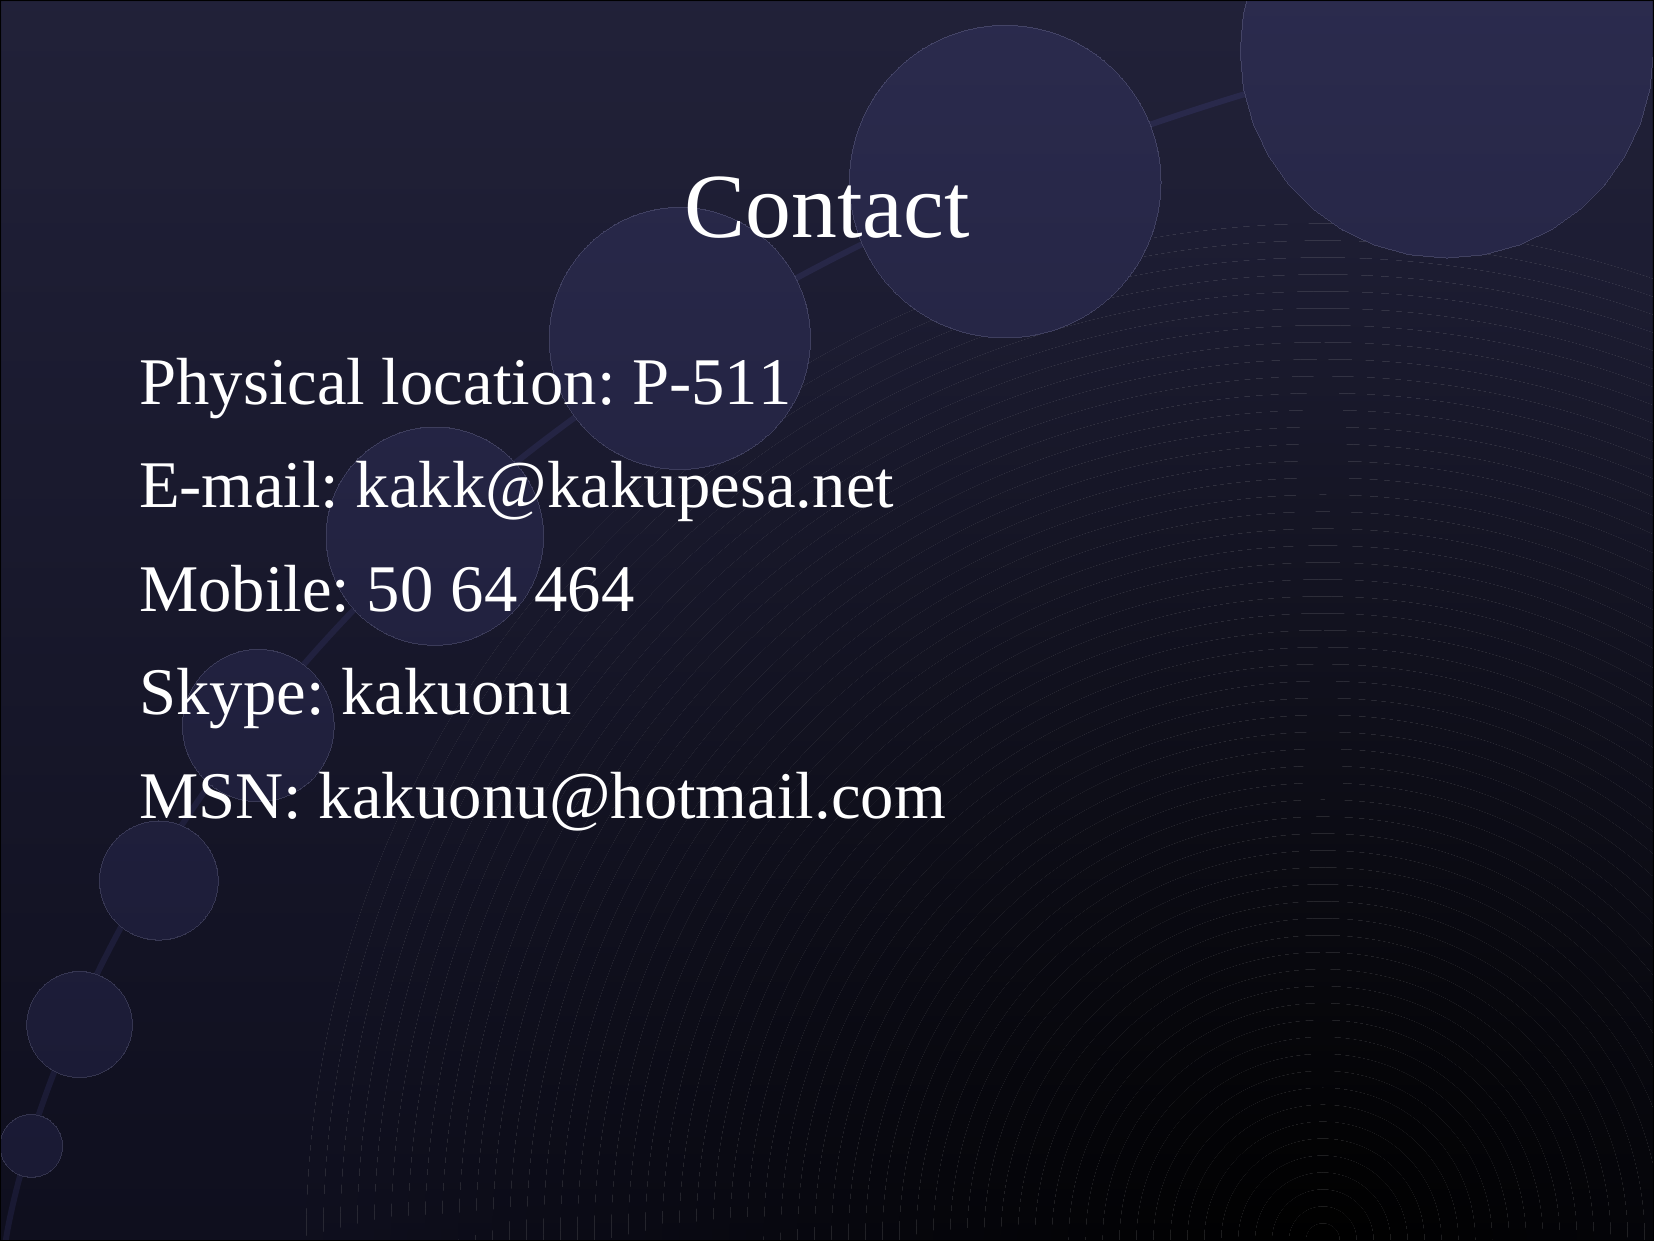

# Contact
Physical location: P-511
E-mail: kakk@kakupesa.net
Mobile: 50 64 464
Skype: kakuonu
MSN: kakuonu@hotmail.com